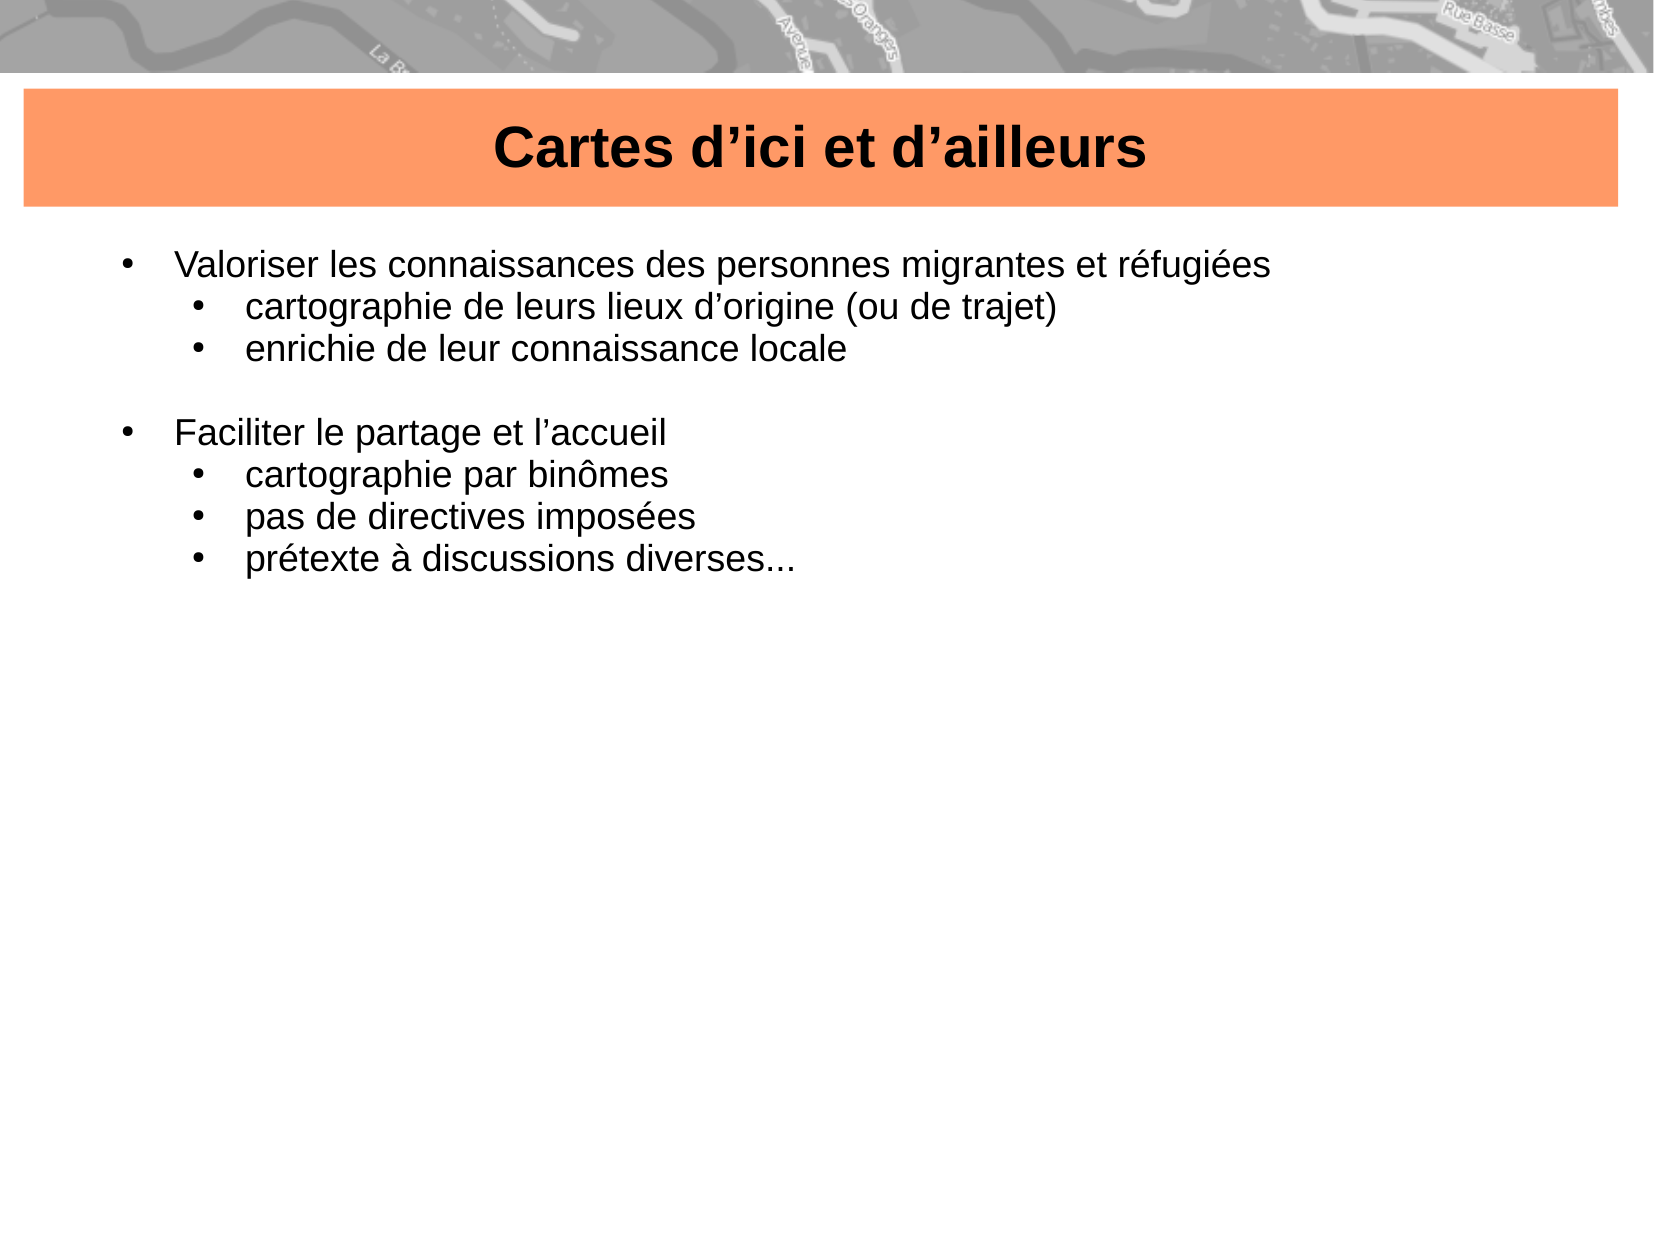

| | | | |
| --- | --- | --- | --- |
Cartes d’ici et d’ailleurs
Valoriser les connaissances des personnes migrantes et réfugiées
cartographie de leurs lieux d’origine (ou de trajet)
enrichie de leur connaissance locale
Faciliter le partage et l’accueil
cartographie par binômes
pas de directives imposées
prétexte à discussions diverses...